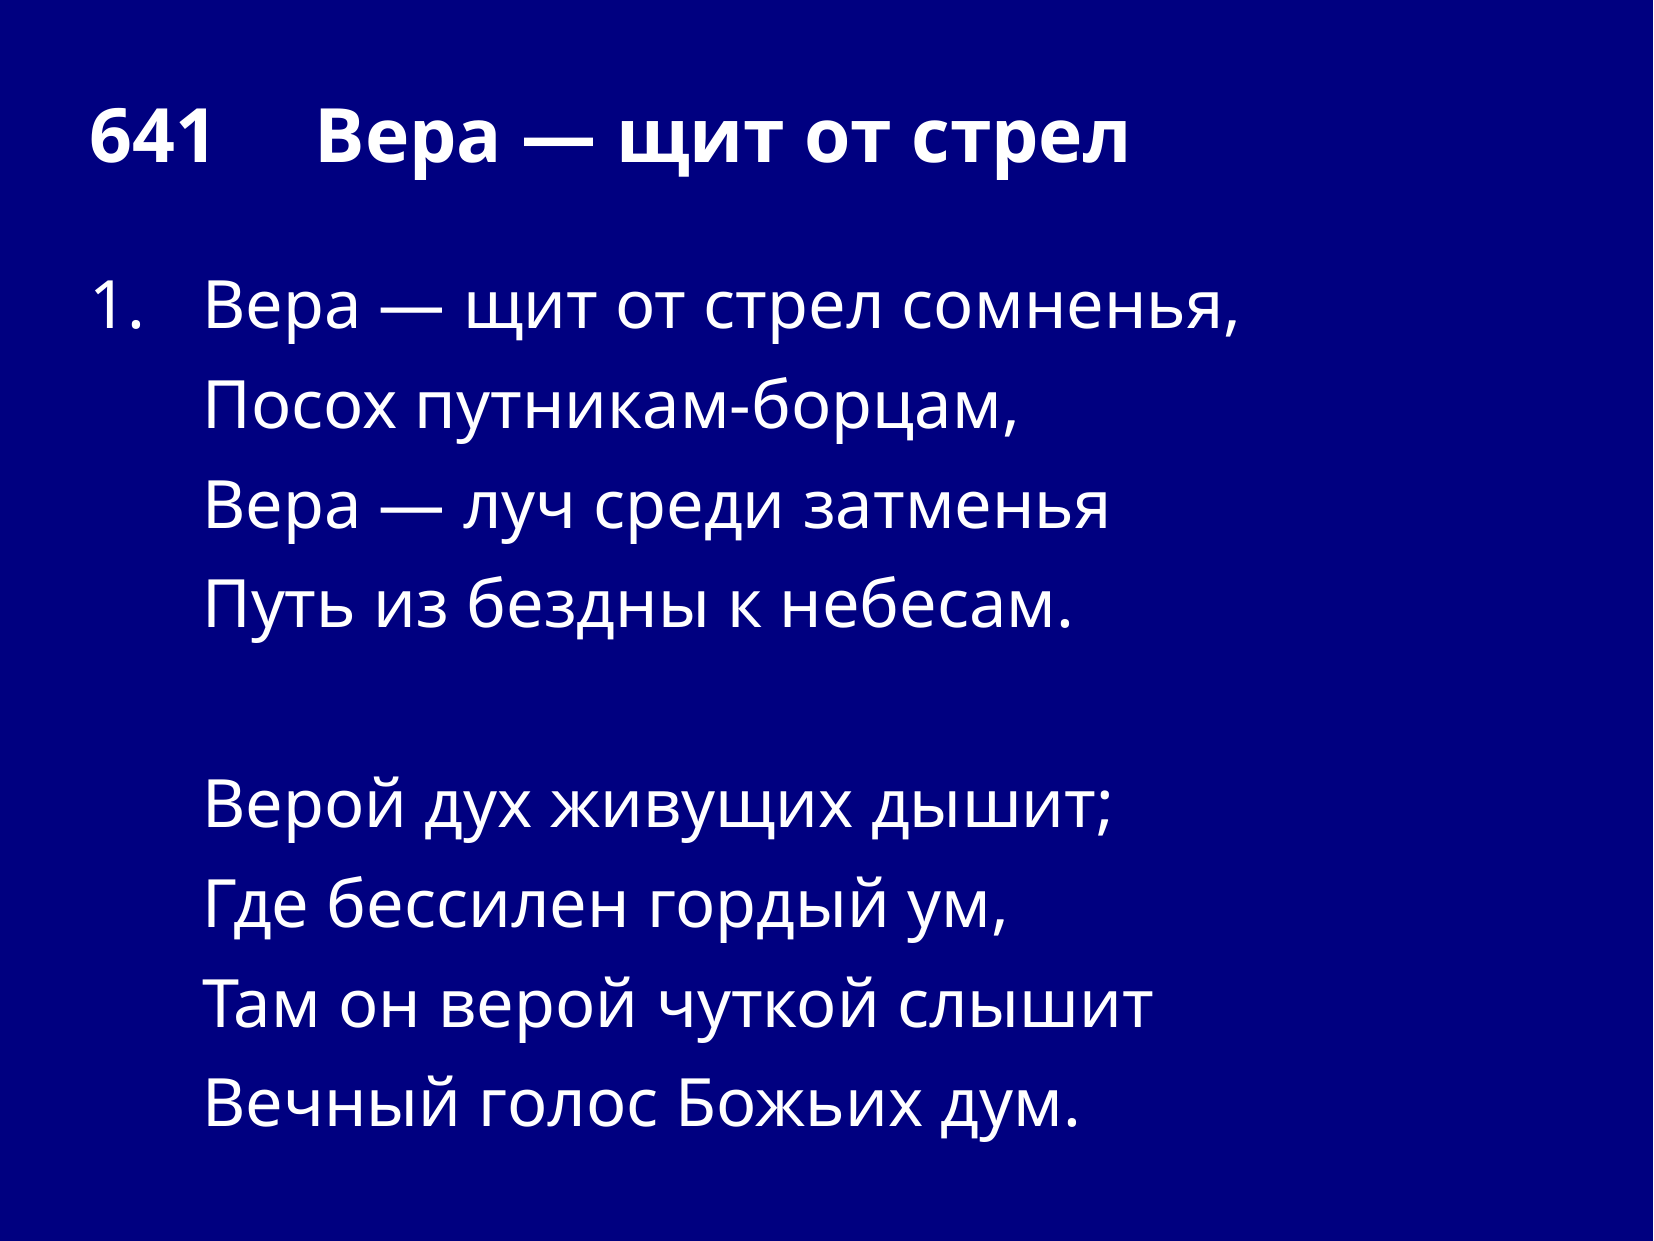

641	Вера — щит от стрел
1.	Вера — щит от стрел сомненья,
	Посох путникам-борцам,
	Вера — луч среди затменья
	Путь из бездны к небесам.
	Верой дух живущих дышит;
	Где бессилен гордый ум,
	Там он верой чуткой слышит
	Вечный голос Божьих дум.